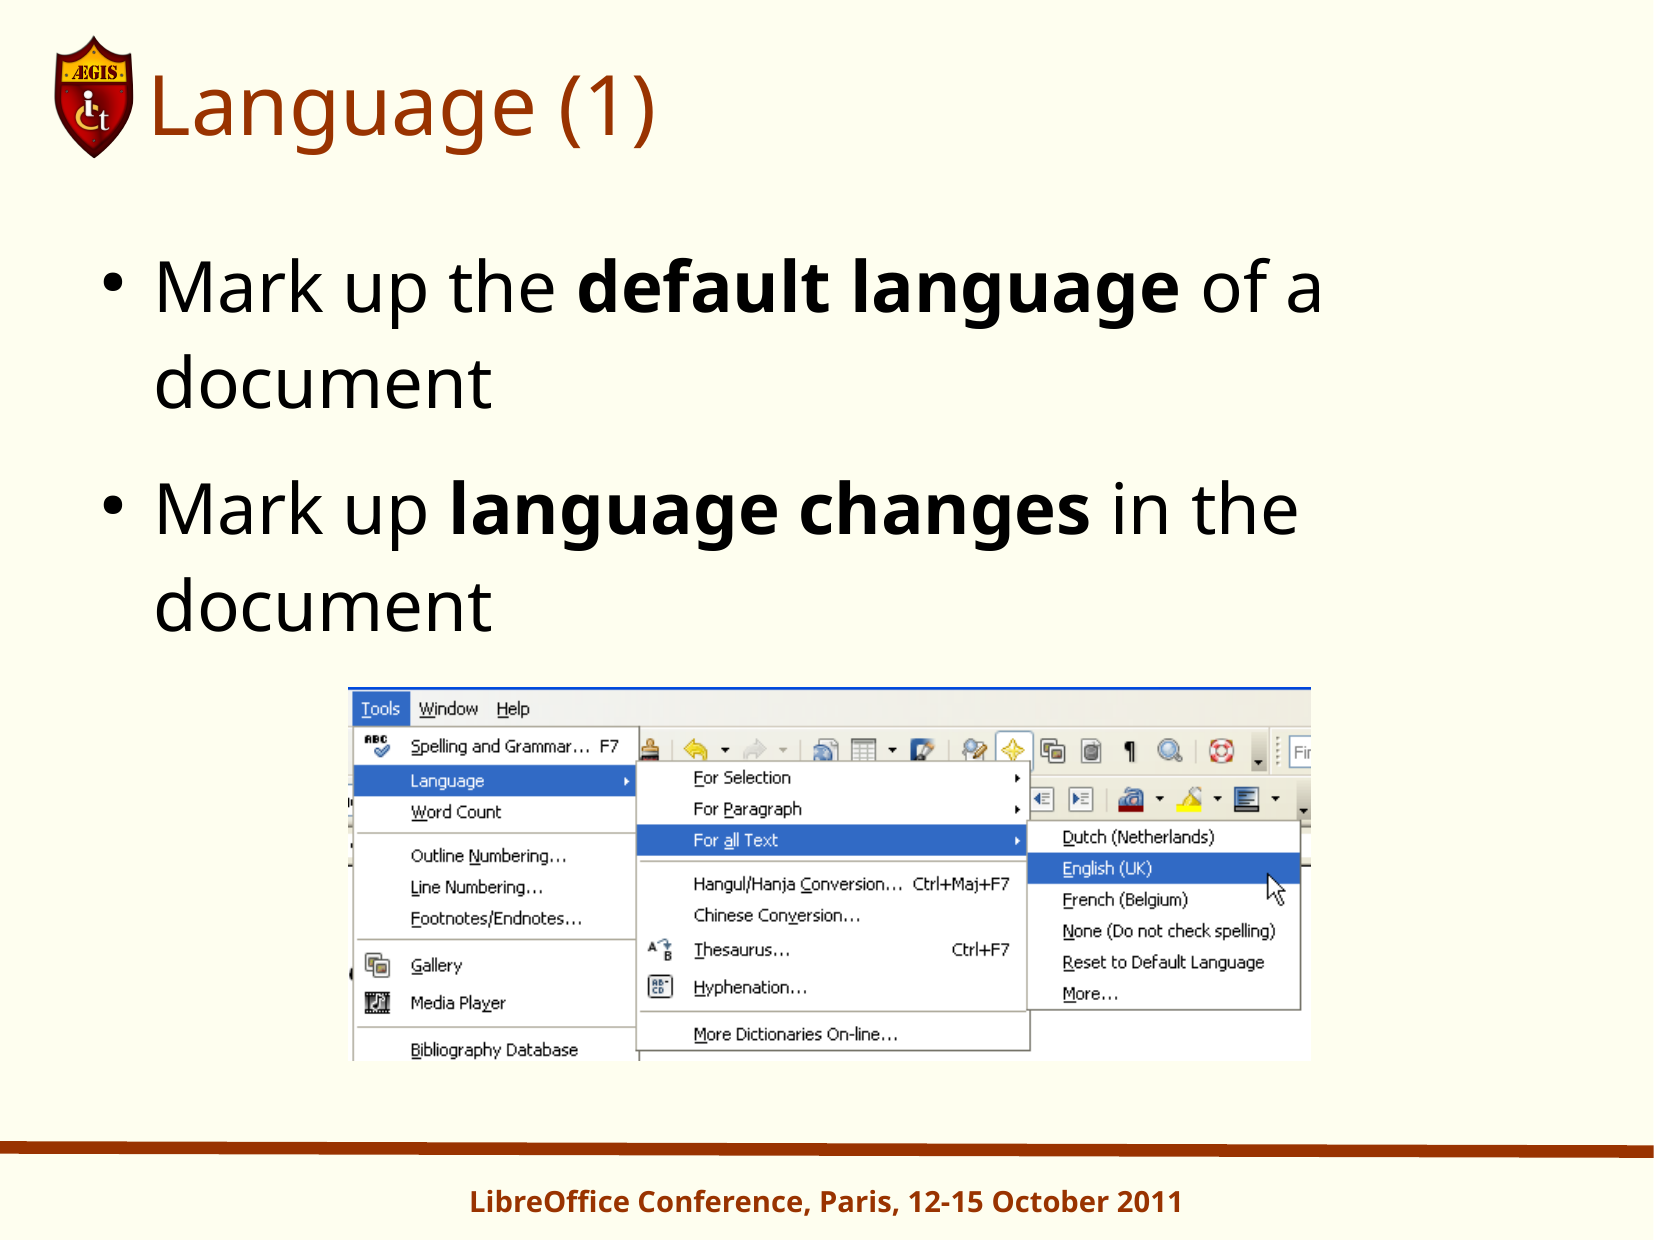

# Language (1)
Mark up the default language of a document
Mark up language changes in the document